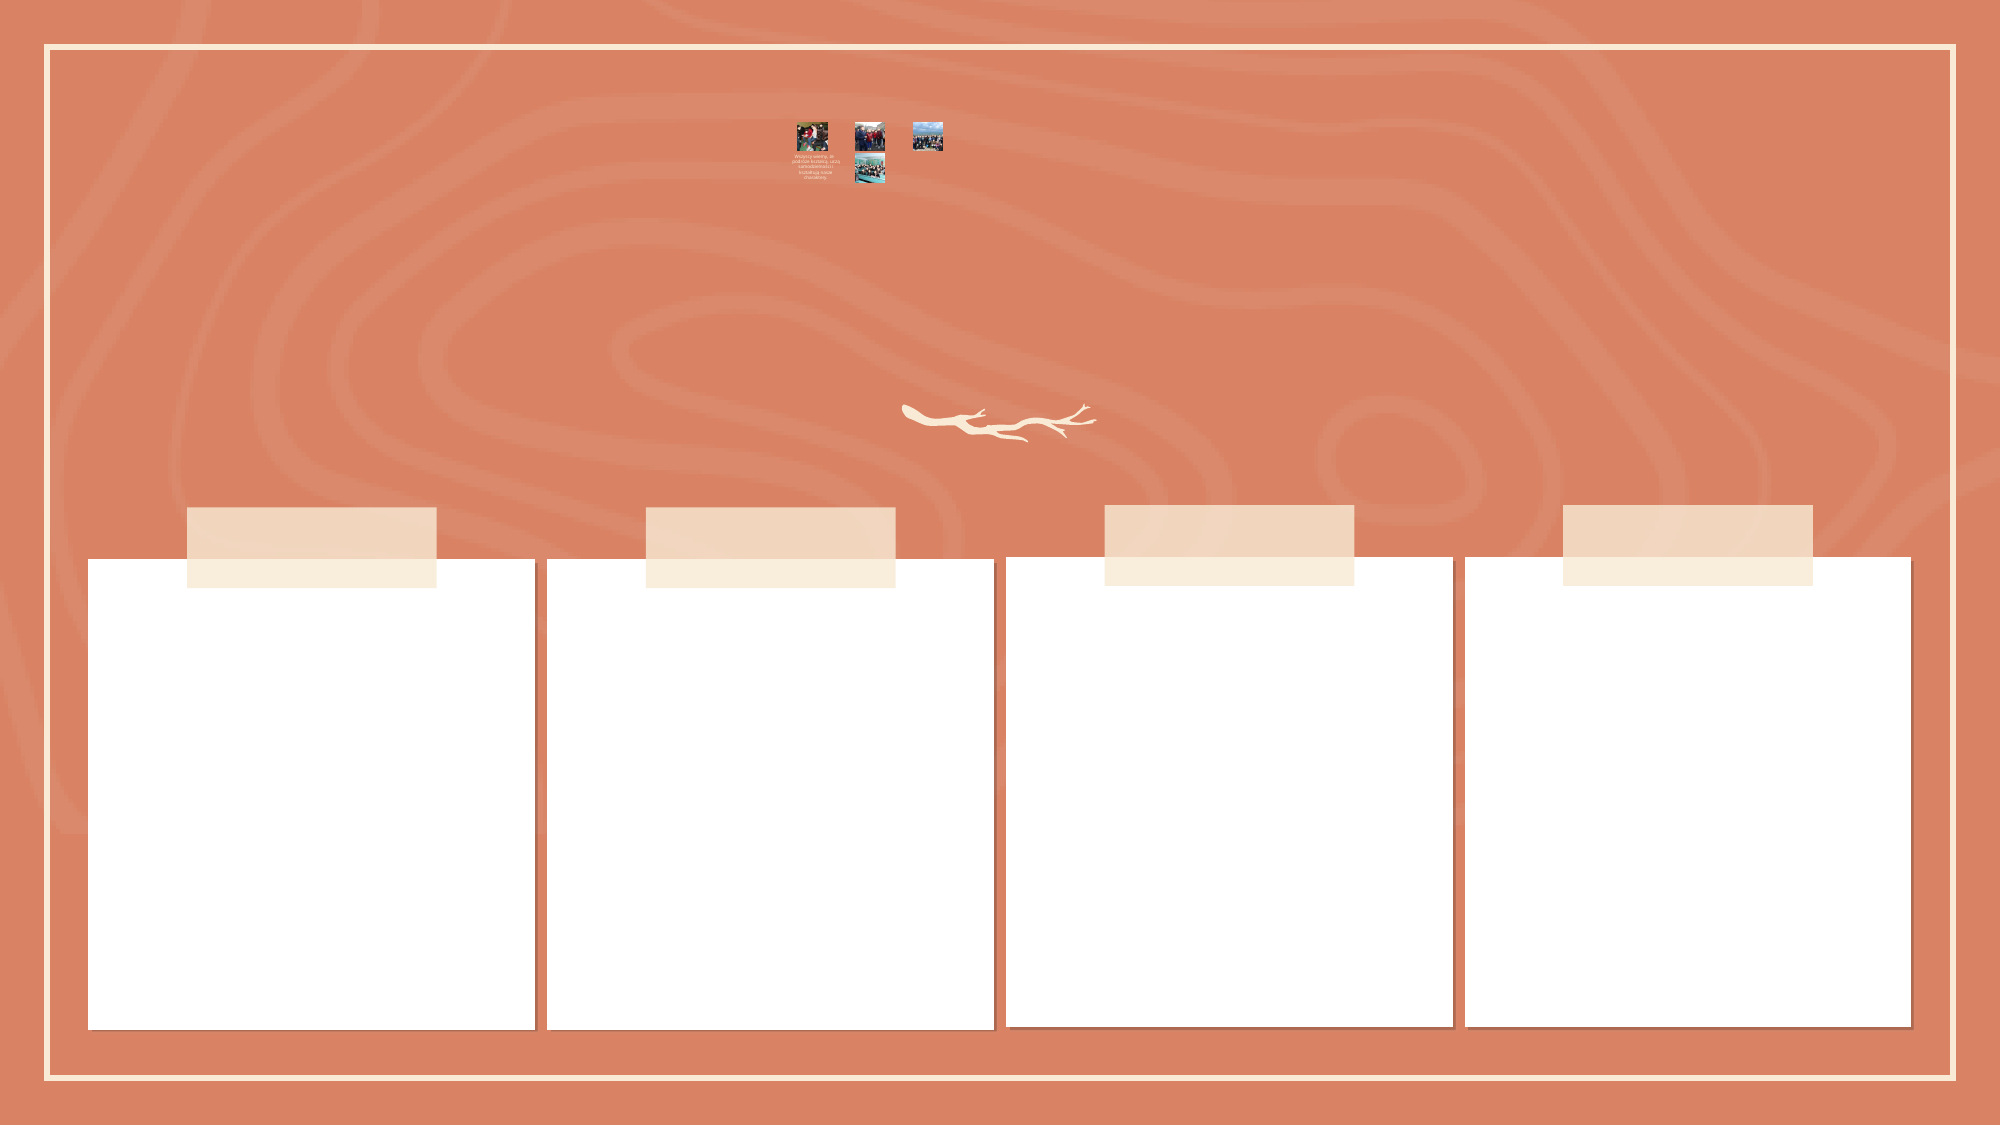

# Wszyscy wiemy, że podróże kształcą, uczą samodzielności i kształtują nasze charaktery.